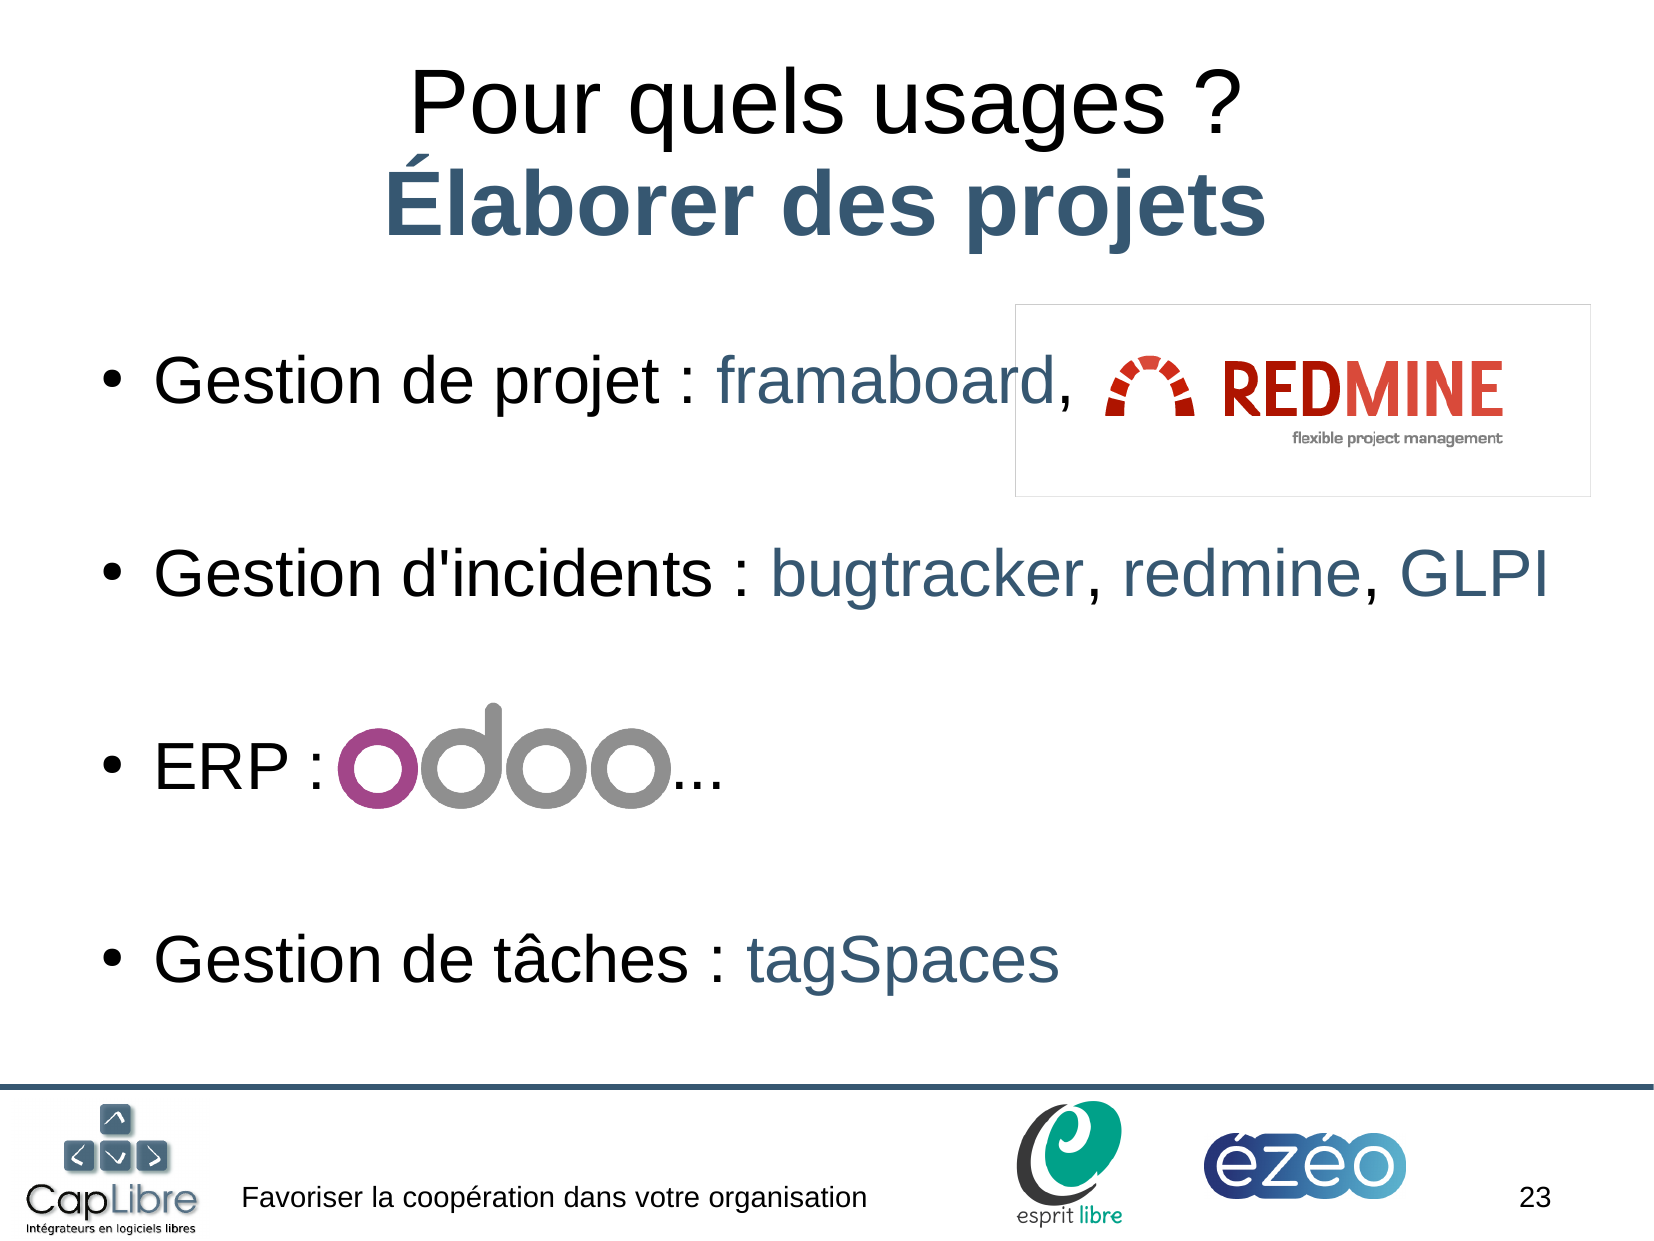

# Pour quels usages ? Élaborer des projets
Gestion de projet : framaboard,
Gestion d'incidents : bugtracker, redmine, GLPI
ERP : 					...
Gestion de tâches : tagSpaces
Favoriser la coopération dans votre organisation